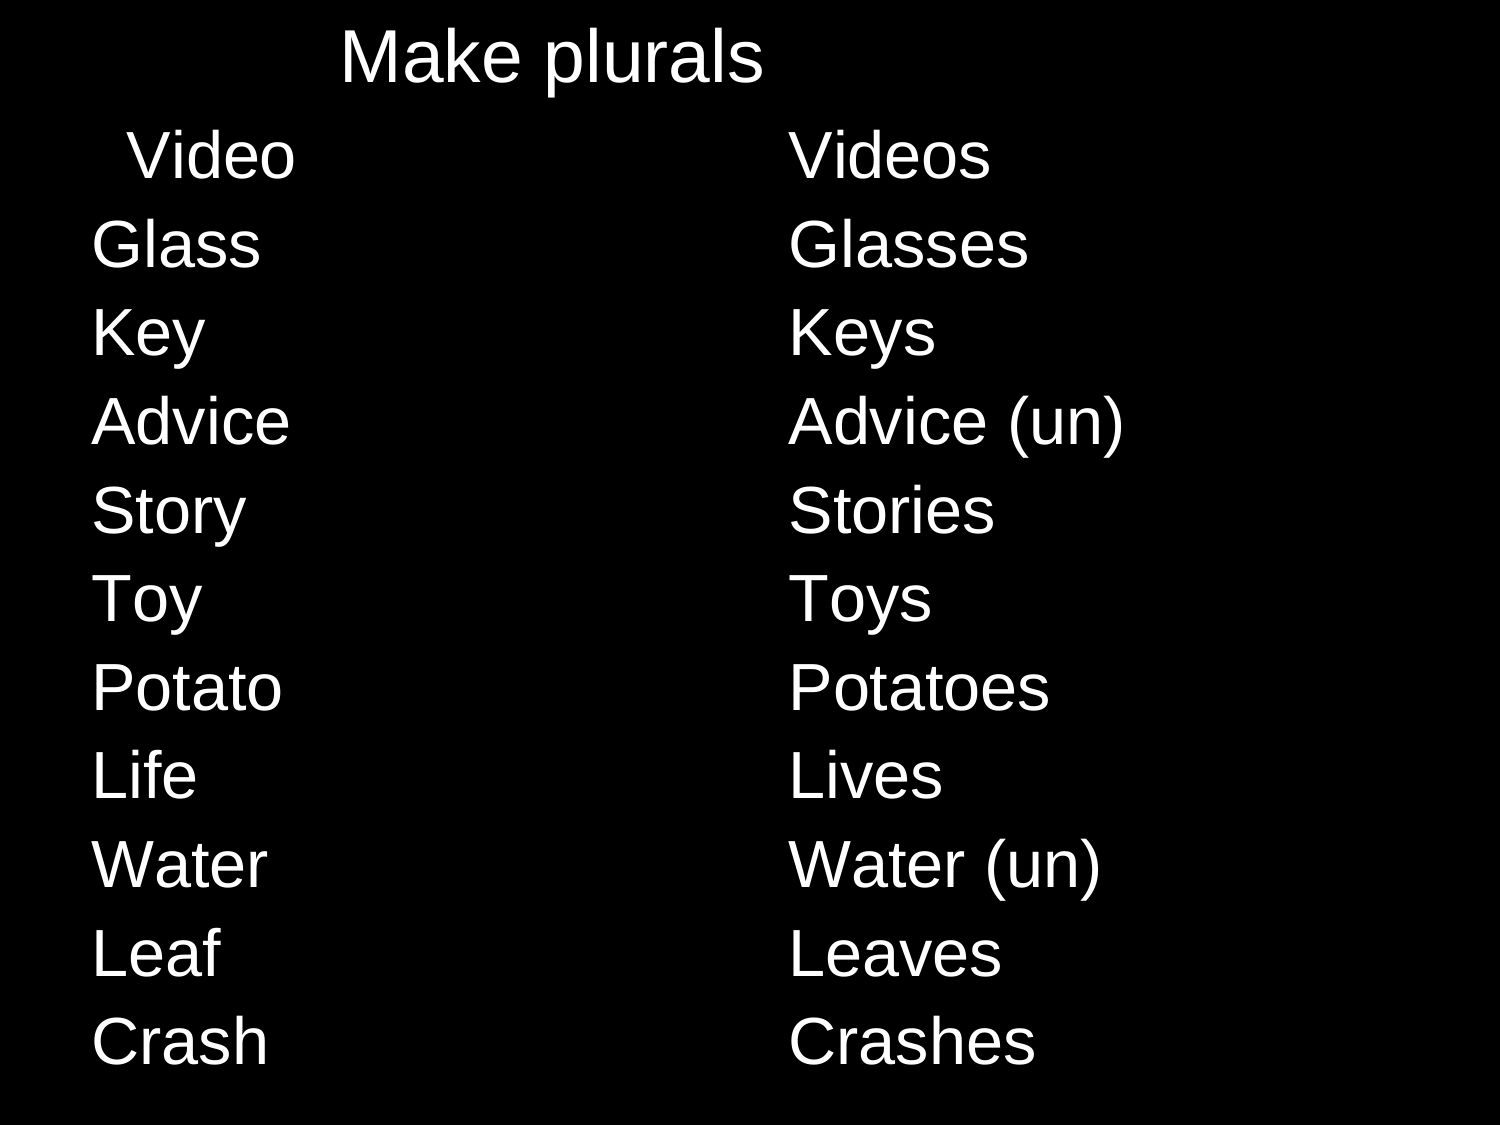

Make plurals
# Video
Glass
Key
Advice
Story
Toy
Potato
Life
Water
Leaf
Crash
Videos
Glasses
Keys
Advice (un)
Stories
Toys
Potatoes
Lives
Water (un)
Leaves
Crashes